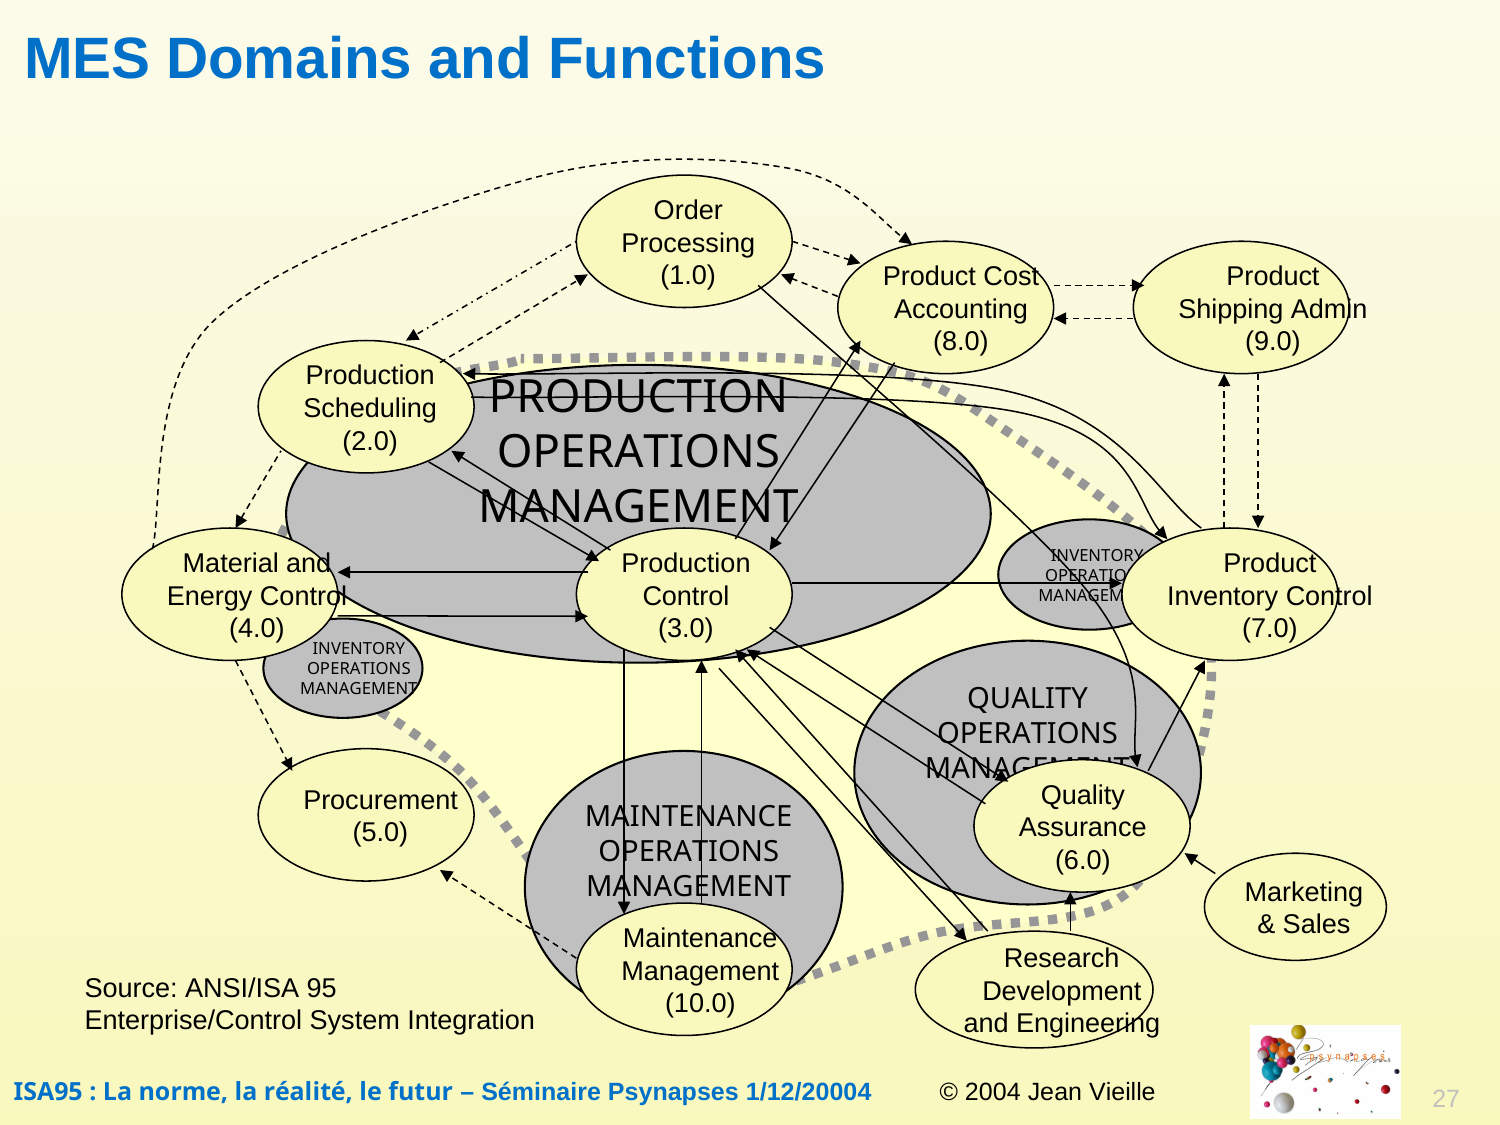

# MES Domains and Functions
Order
Processing
(1.0)
Product Cost
Accounting
(8.0)
Product
Shipping Admin
(9.0)
Production
Scheduling
(2.0)
PRODUCTION
OPERATIONS
MANAGEMENT
INVENTORY
OPERATIONS
MANAGEMENT
Material and
Energy Control
(4.0)
Production
Control
(3.0)
Product
Inventory Control
(7.0)
INVENTORY
OPERATIONS
MANAGEMENT
QUALITY
OPERATIONS
MANAGEMENT
Procurement
(5.0)
MAINTENANCE
OPERATIONS
MANAGEMENT
Quality
Assurance
(6.0)
Marketing
& Sales
Maintenance
Management
(10.0)
Research
Development
and Engineering
Source: ANSI/ISA 95
Enterprise/Control System Integration